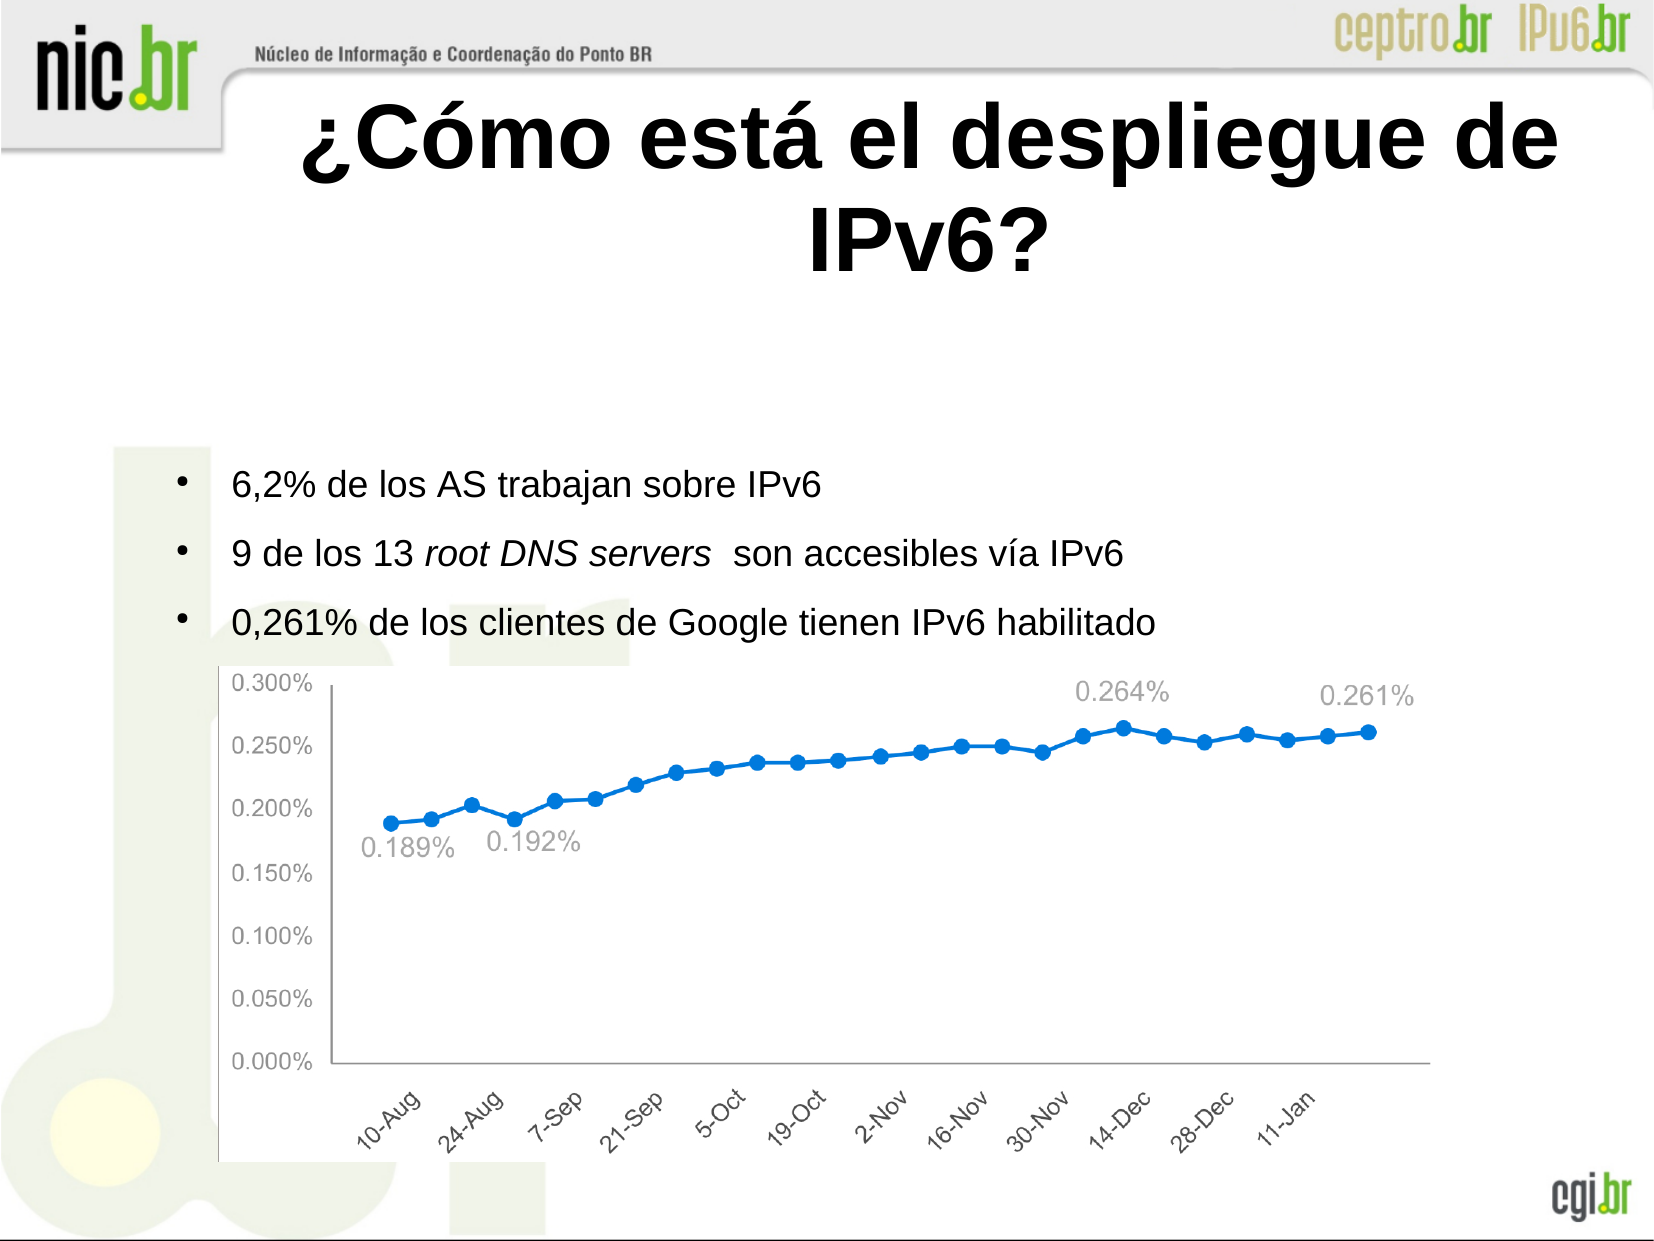

¿Cómo está el despliegue de IPv6?
6,2% de los AS trabajan sobre IPv6
9 de los 13 root DNS servers son accesibles vía IPv6
0,261% de los clientes de Google tienen IPv6 habilitado